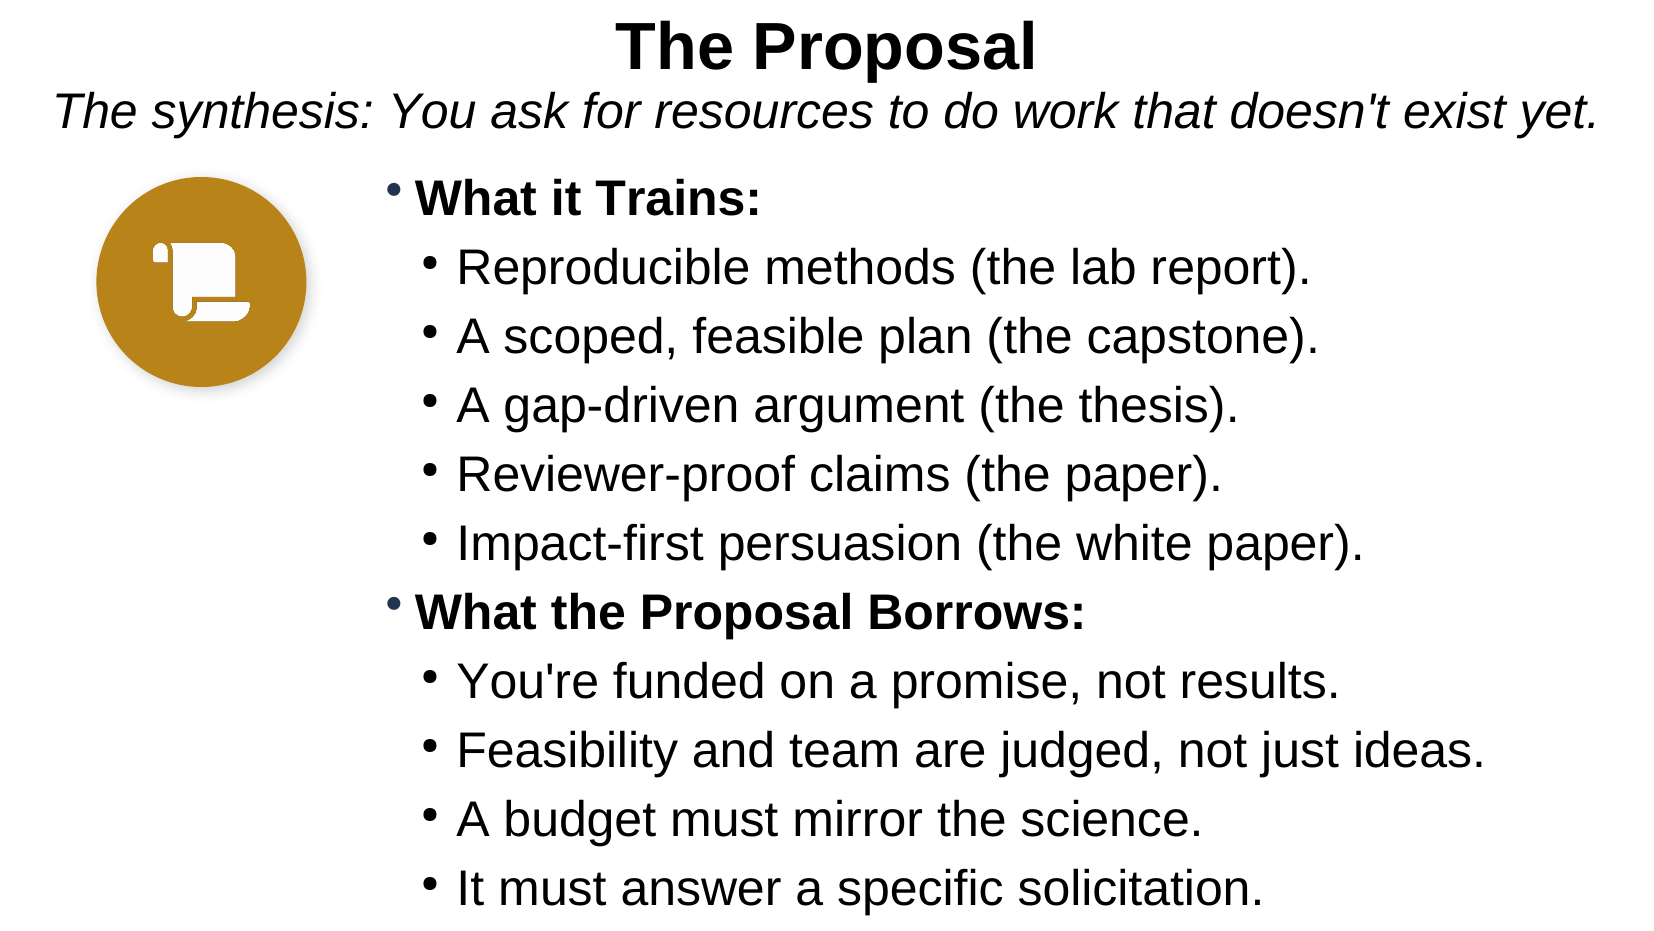

# The Proposal The synthesis: You ask for resources to do work that doesn't exist yet.
What it Trains:
Reproducible methods (the lab report).
A scoped, feasible plan (the capstone).
A gap-driven argument (the thesis).
Reviewer-proof claims (the paper).
Impact-first persuasion (the white paper).
What the Proposal Borrows:
You're funded on a promise, not results.
Feasibility and team are judged, not just ideas.
A budget must mirror the science.
It must answer a specific solicitation.